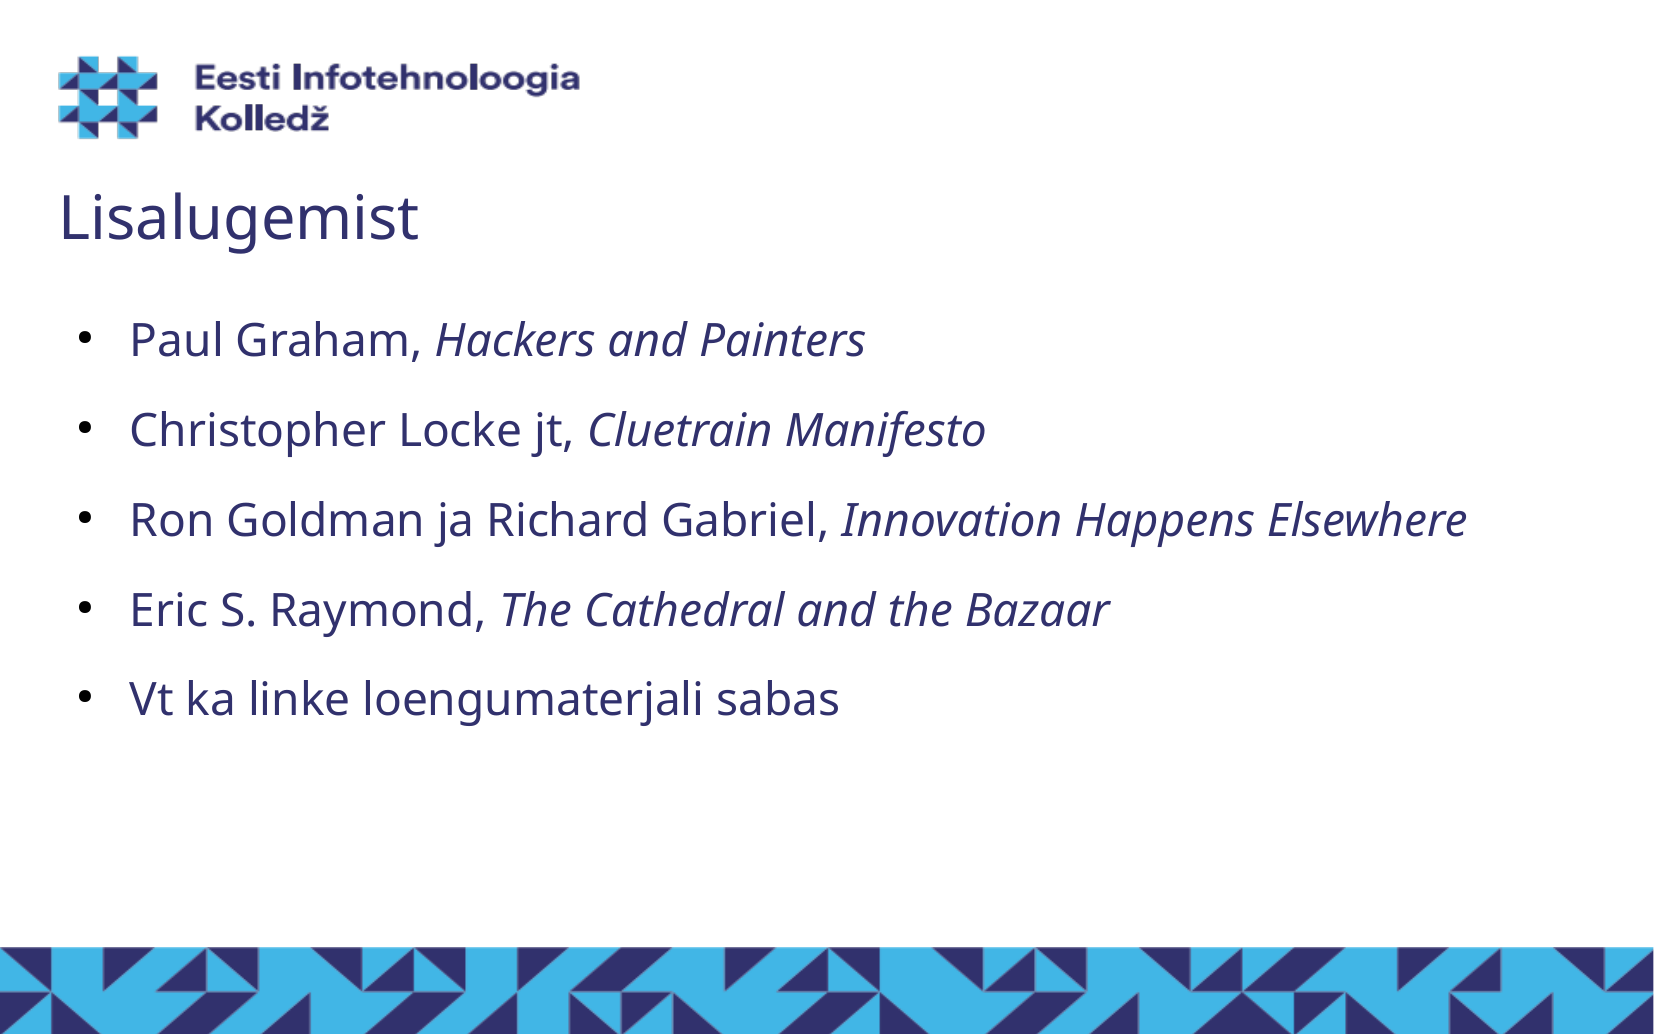

# Lisalugemist
Paul Graham, Hackers and Painters
Christopher Locke jt, Cluetrain Manifesto
Ron Goldman ja Richard Gabriel, Innovation Happens Elsewhere
Eric S. Raymond, The Cathedral and the Bazaar
Vt ka linke loengumaterjali sabas